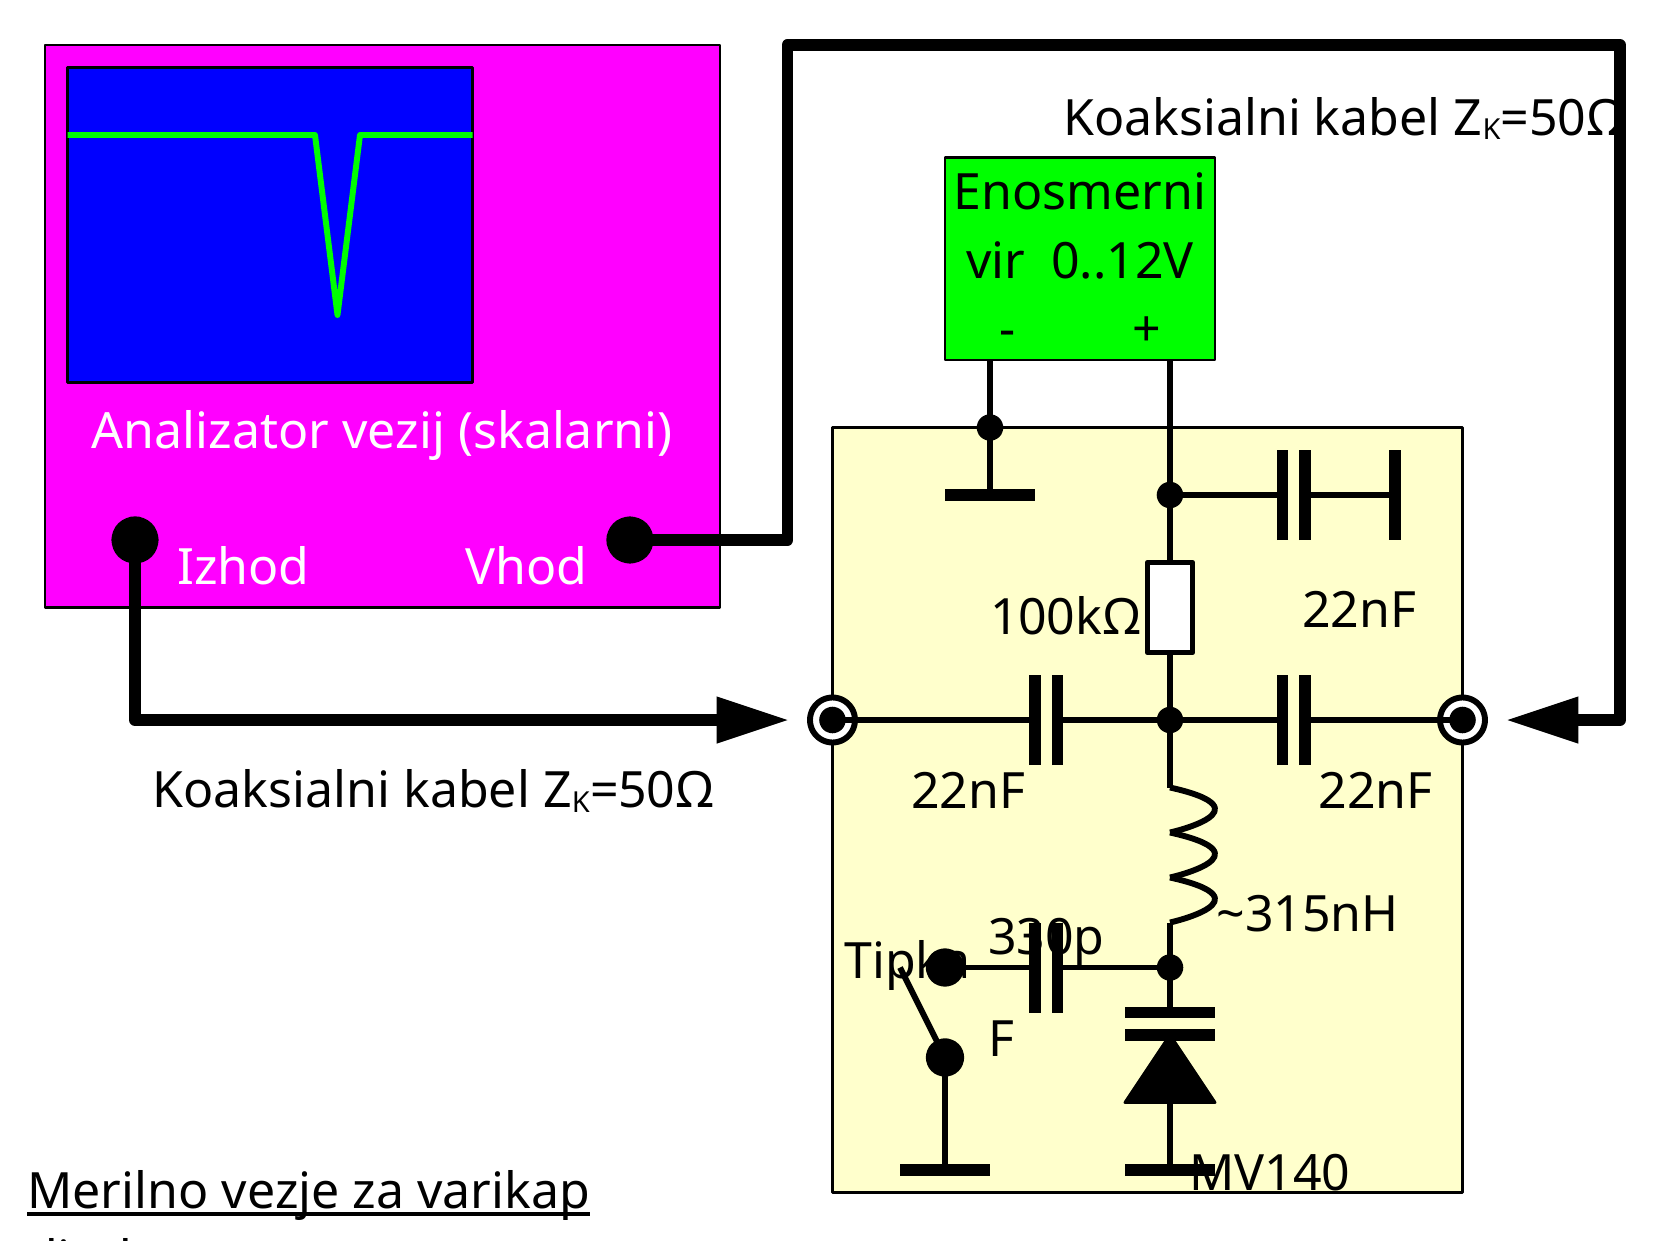

Analizator vezij (skalarni)
Izhod Vhod
Koaksialni kabel ZK=50Ω
Enosmerni
vir 0..12V
- +
22nF
100kΩ
Koaksialni kabel ZK=50Ω
22nF
22nF
~315nH
330pF
Tipka
MV1404
Merilno vezje za varikap diodo